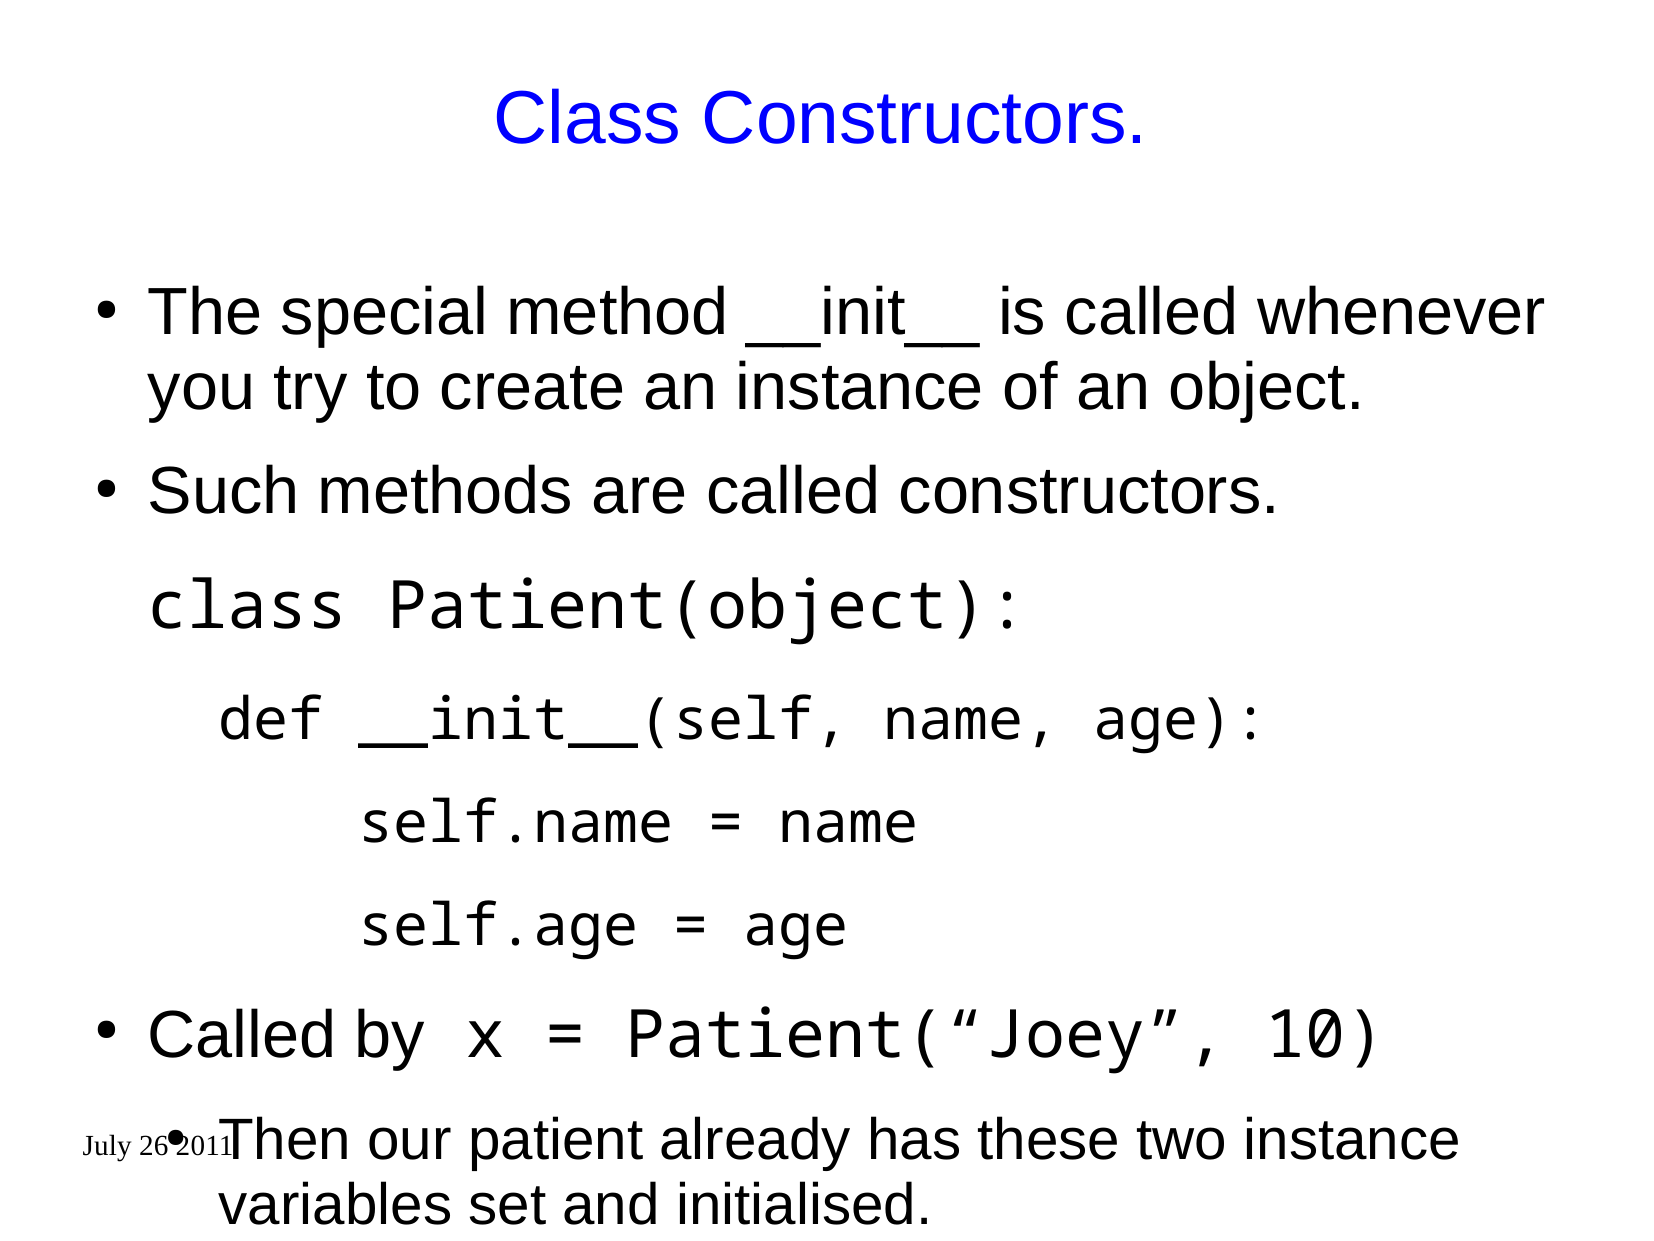

# Class Constructors.
The special method __init__ is called whenever you try to create an instance of an object.
Such methods are called constructors.
class Patient(object):
def __init__(self, name, age):
 self.name = name
 self.age = age
Called by x = Patient(“Joey”, 10)
Then our patient already has these two instance variables set and initialised.
July 26 2011